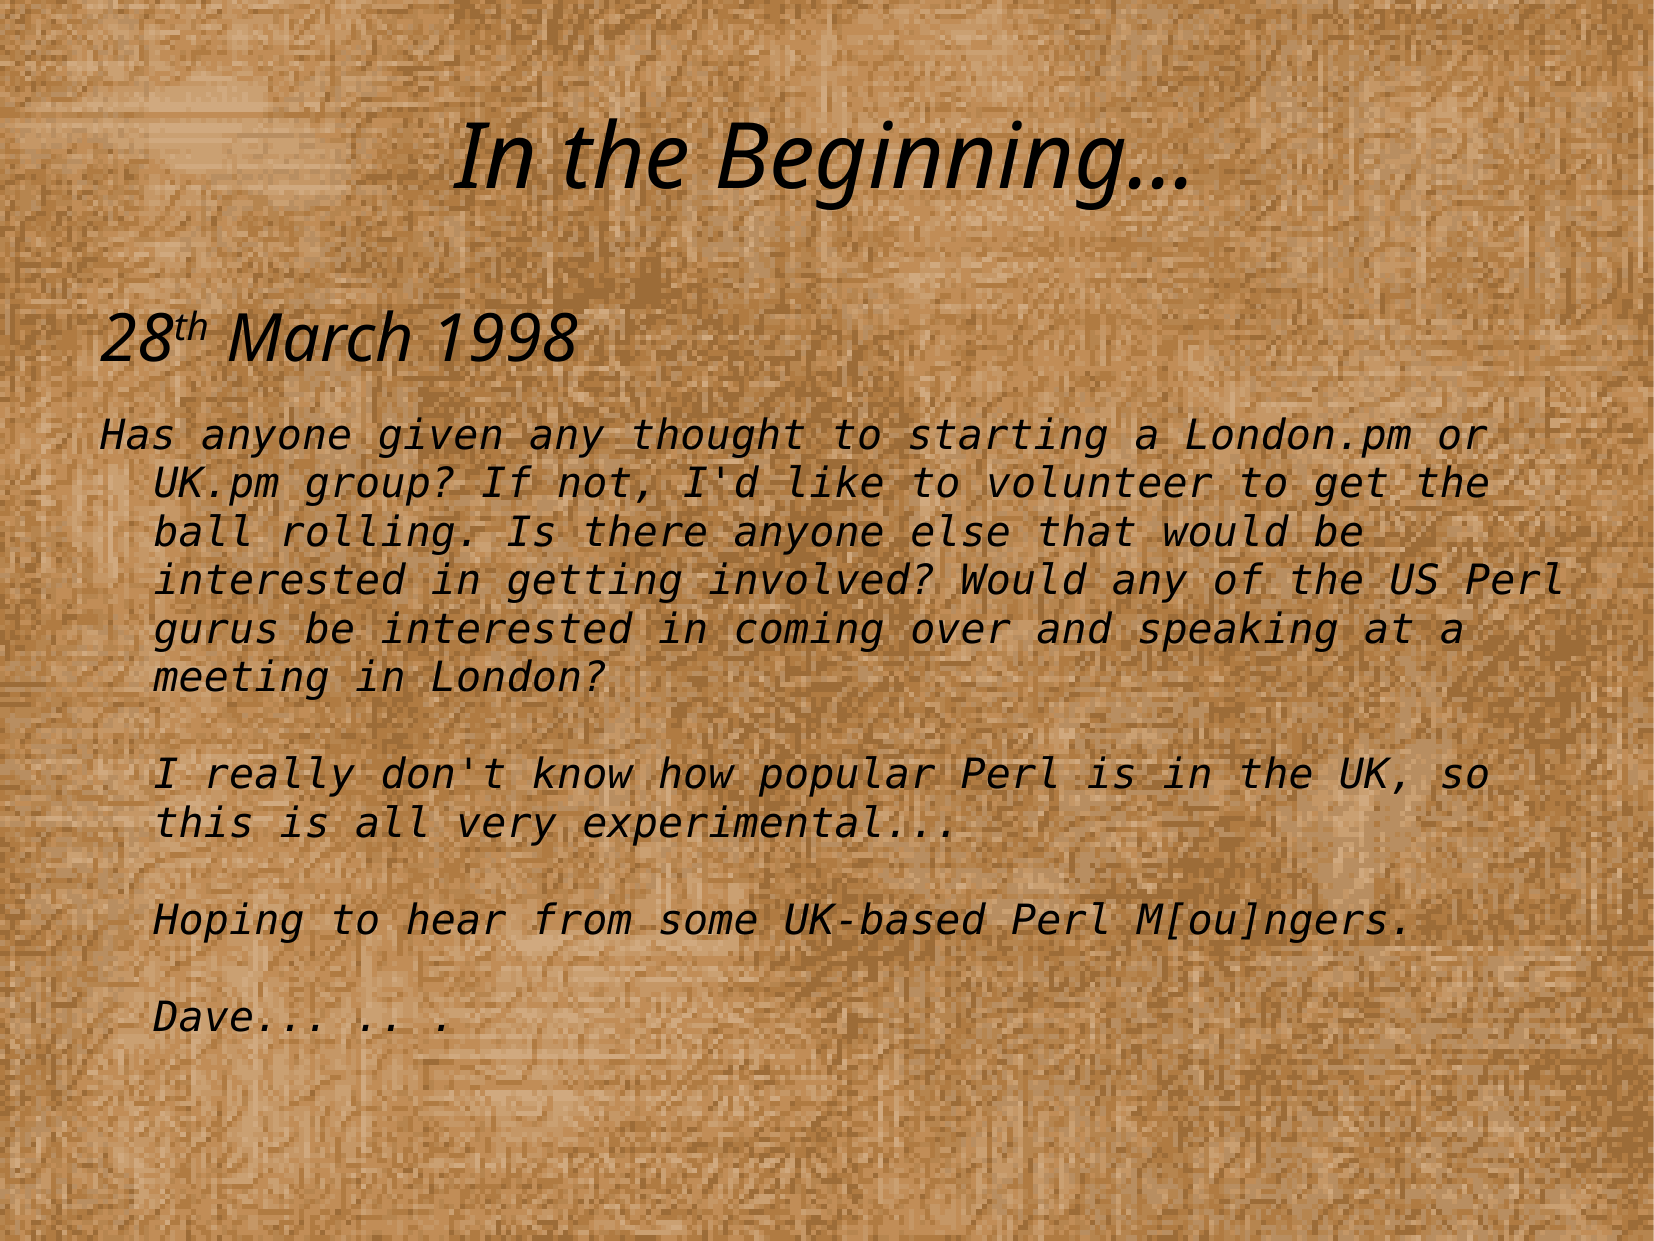

# In the Beginning...
28th March 1998
Has anyone given any thought to starting a London.pm or UK.pm group? If not, I'd like to volunteer to get the ball rolling. Is there anyone else that would be interested in getting involved? Would any of the US Perl gurus be interested in coming over and speaking at a meeting in London?
I really don't know how popular Perl is in the UK, so this is all very experimental...
Hoping to hear from some UK-based Perl M[ou]ngers.
Dave... .. .